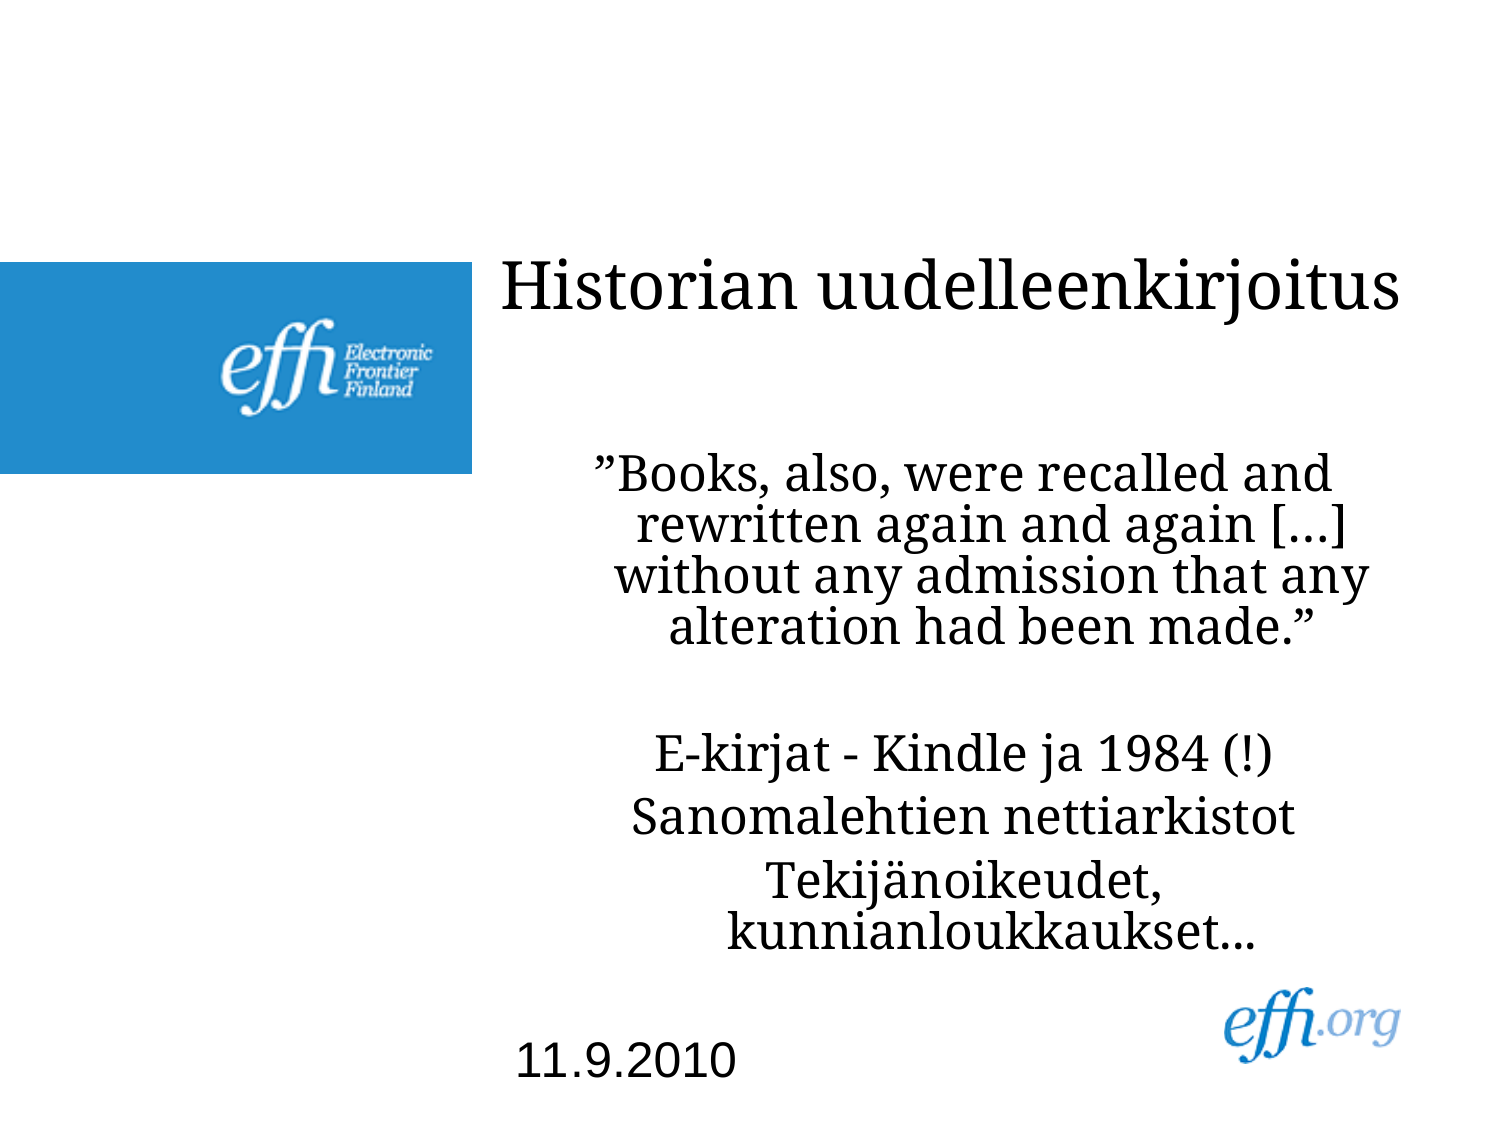

# Historian uudelleenkirjoitus
”Books, also, were recalled and rewritten again and again […] without any admission that any alteration had been made.”
E-kirjat - Kindle ja 1984 (!)
Sanomalehtien nettiarkistot
Tekijänoikeudet, kunnianloukkaukset...